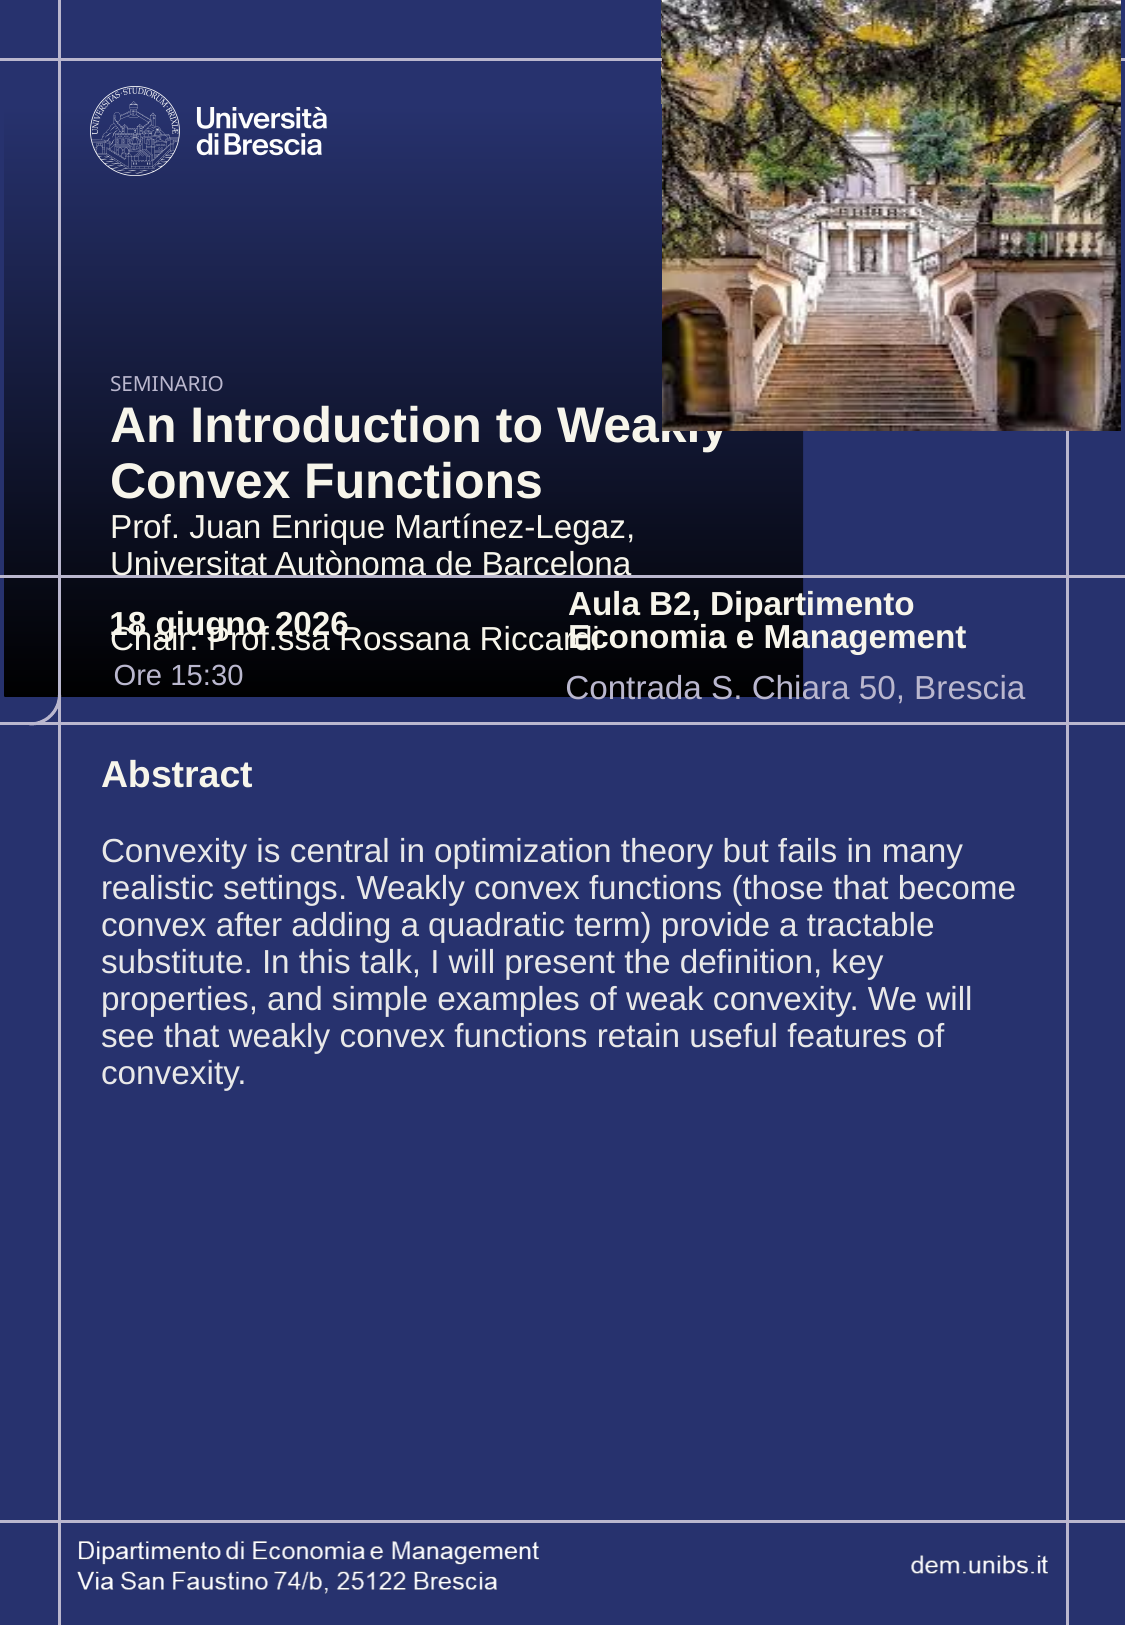

SEMINARIO
An Introduction to Weakly Convex Functions
Prof. Juan Enrique Martínez-Legaz, Universitat Autònoma de Barcelona
Chair: Prof.ssa Rossana Riccardi
Aula B2, Dipartimento Economia e Management
 18 giugno 2026
Ore 15:30
Contrada S. Chiara 50, Brescia
Abstract
Convexity is central in optimization theory but fails in many realistic settings. Weakly convex functions (those that become convex after adding a quadratic term) provide a tractable substitute. In this talk, I will present the definition, key properties, and simple examples of weak convexity. We will see that weakly convex functions retain useful features of convexity.